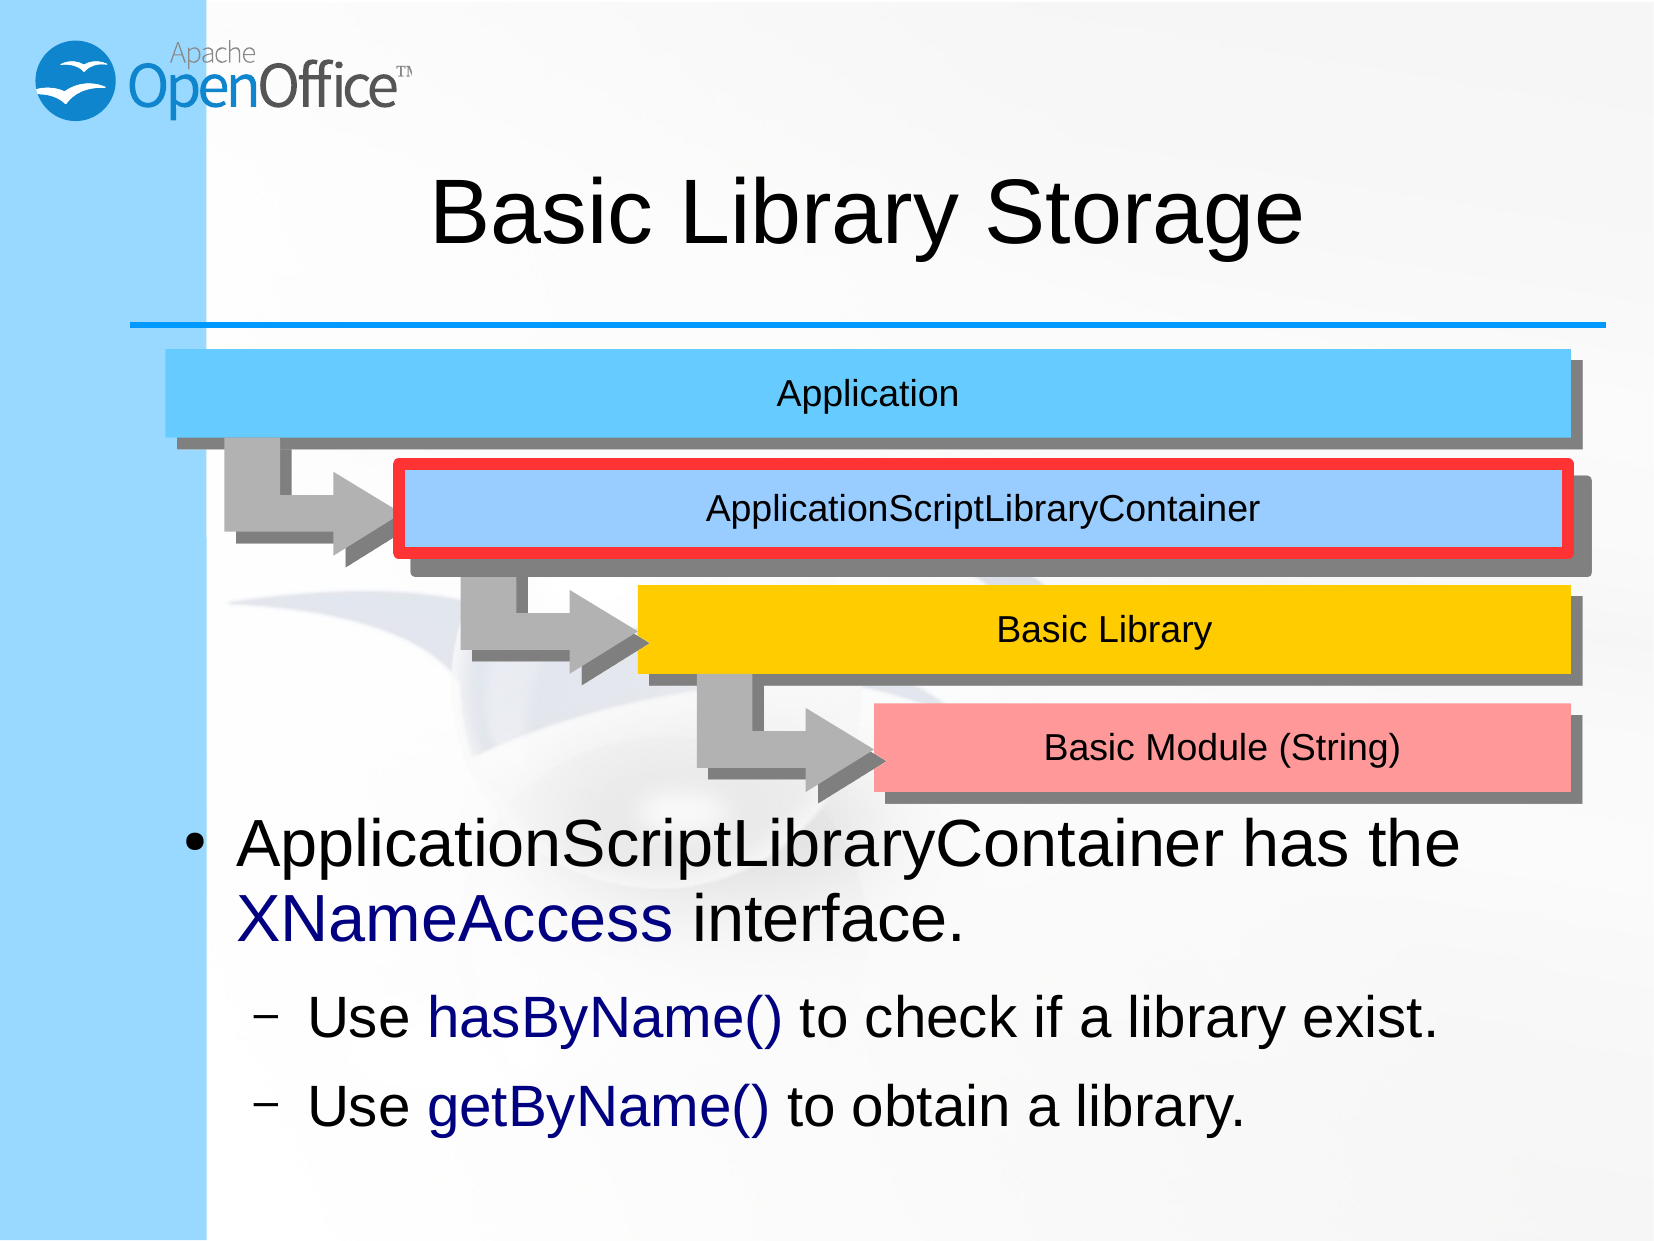

# Basic Library Storage
Application
ApplicationScriptLibraryContainer
Basic Library
Basic Module (String)
ApplicationScriptLibraryContainer has the XNameAccess interface.
Use hasByName() to check if a library exist.
Use getByName() to obtain a library.